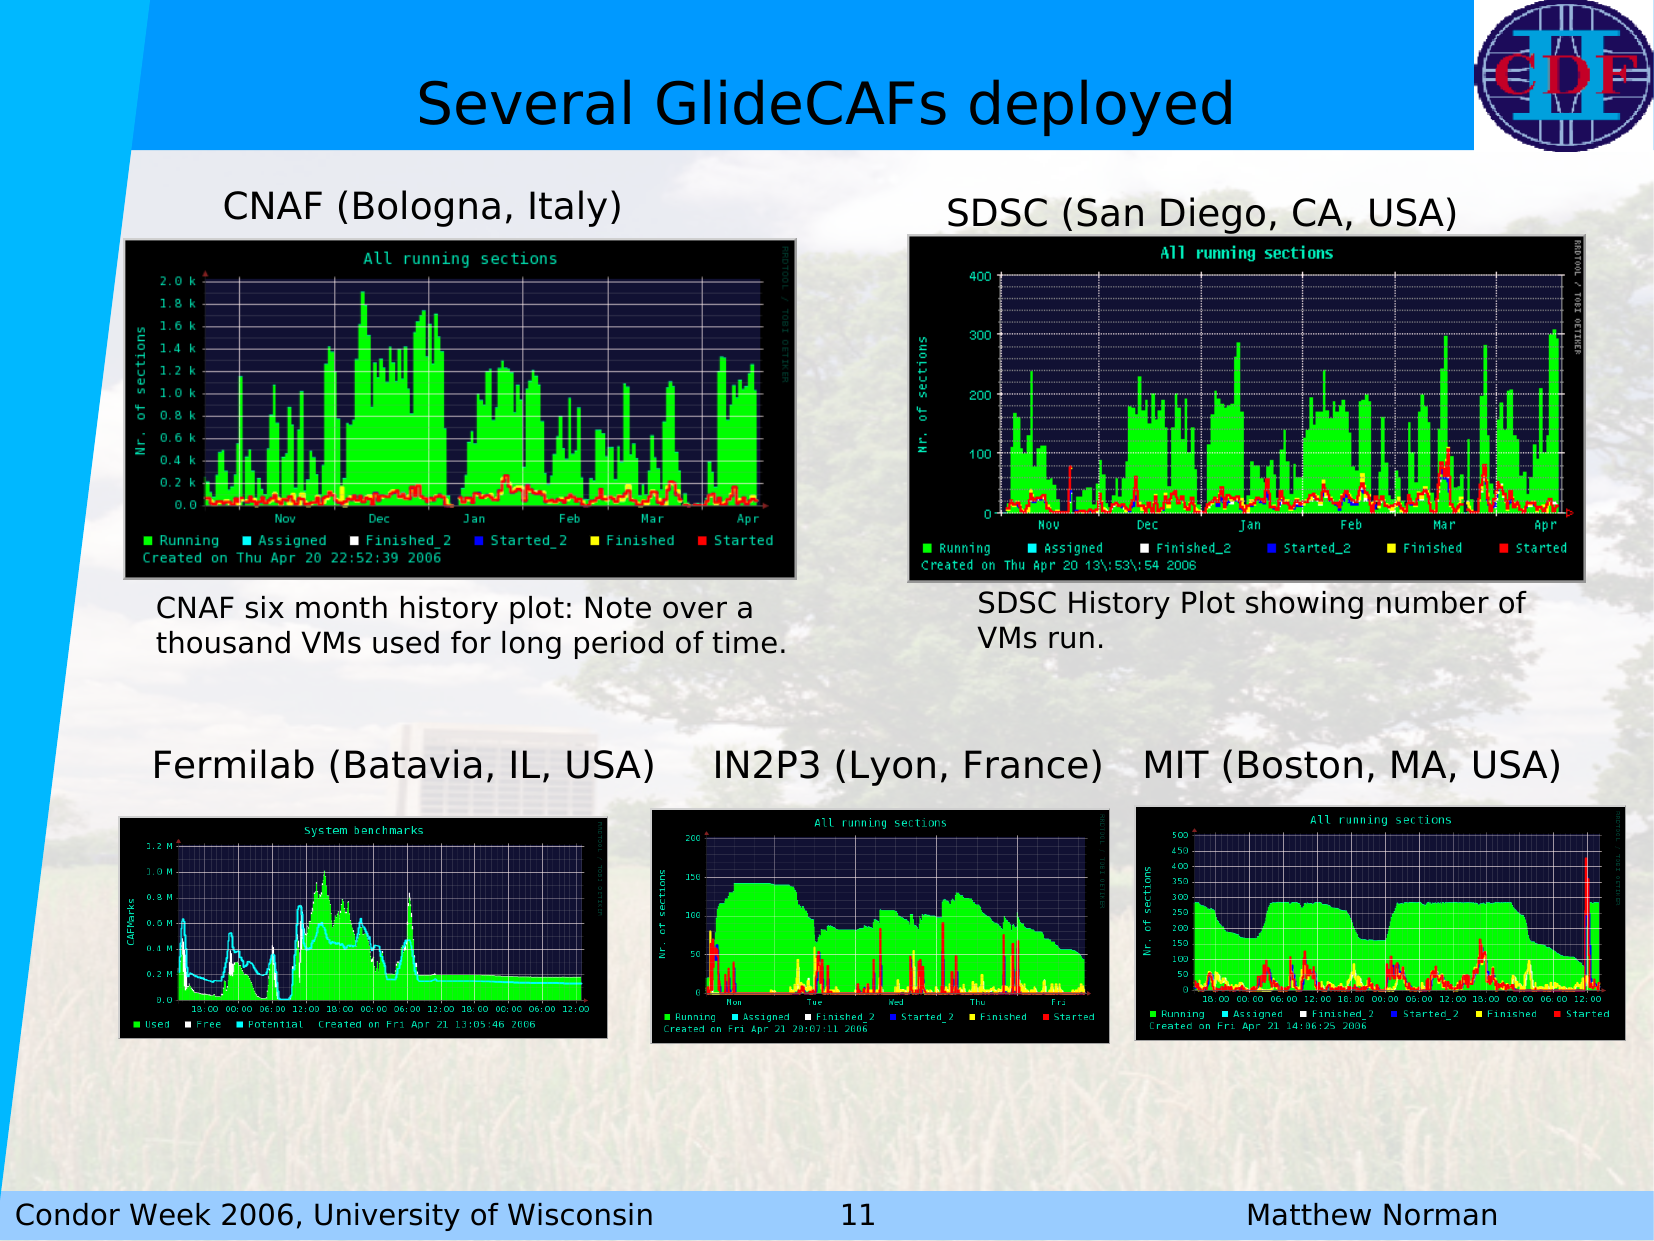

Several GlideCAFs deployed
CNAF (Bologna, Italy)
SDSC (San Diego, CA, USA)
SDSC History Plot showing number of VMs run.
CNAF six month history plot: Note over a thousand VMs used for long period of time.
Fermilab (Batavia, IL, USA)
IN2P3 (Lyon, France)
MIT (Boston, MA, USA)